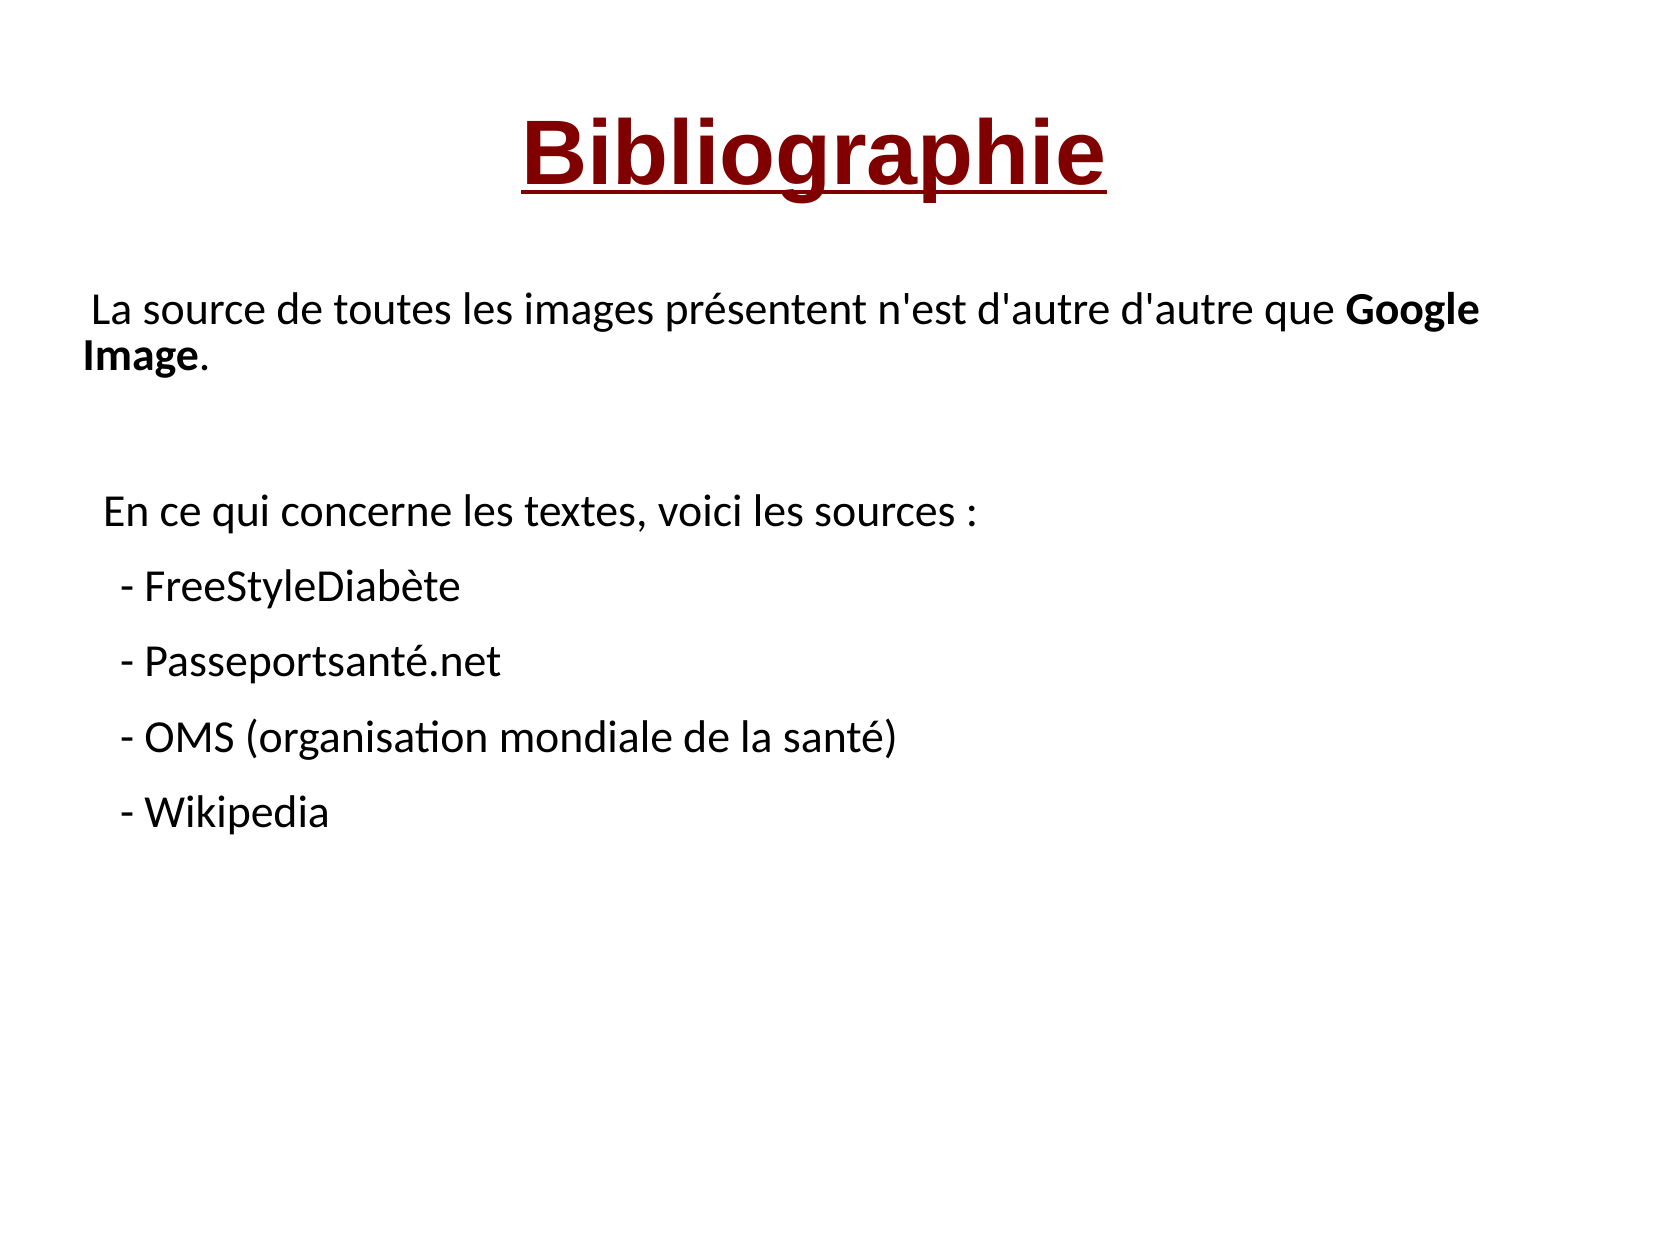

# Bibliographie
 La source de toutes les images présentent n'est d'autre d'autre que Google Image.
 En ce qui concerne les textes, voici les sources :
- FreeStyleDiabète
- Passeportsanté.net
- OMS (organisation mondiale de la santé)
- Wikipedia